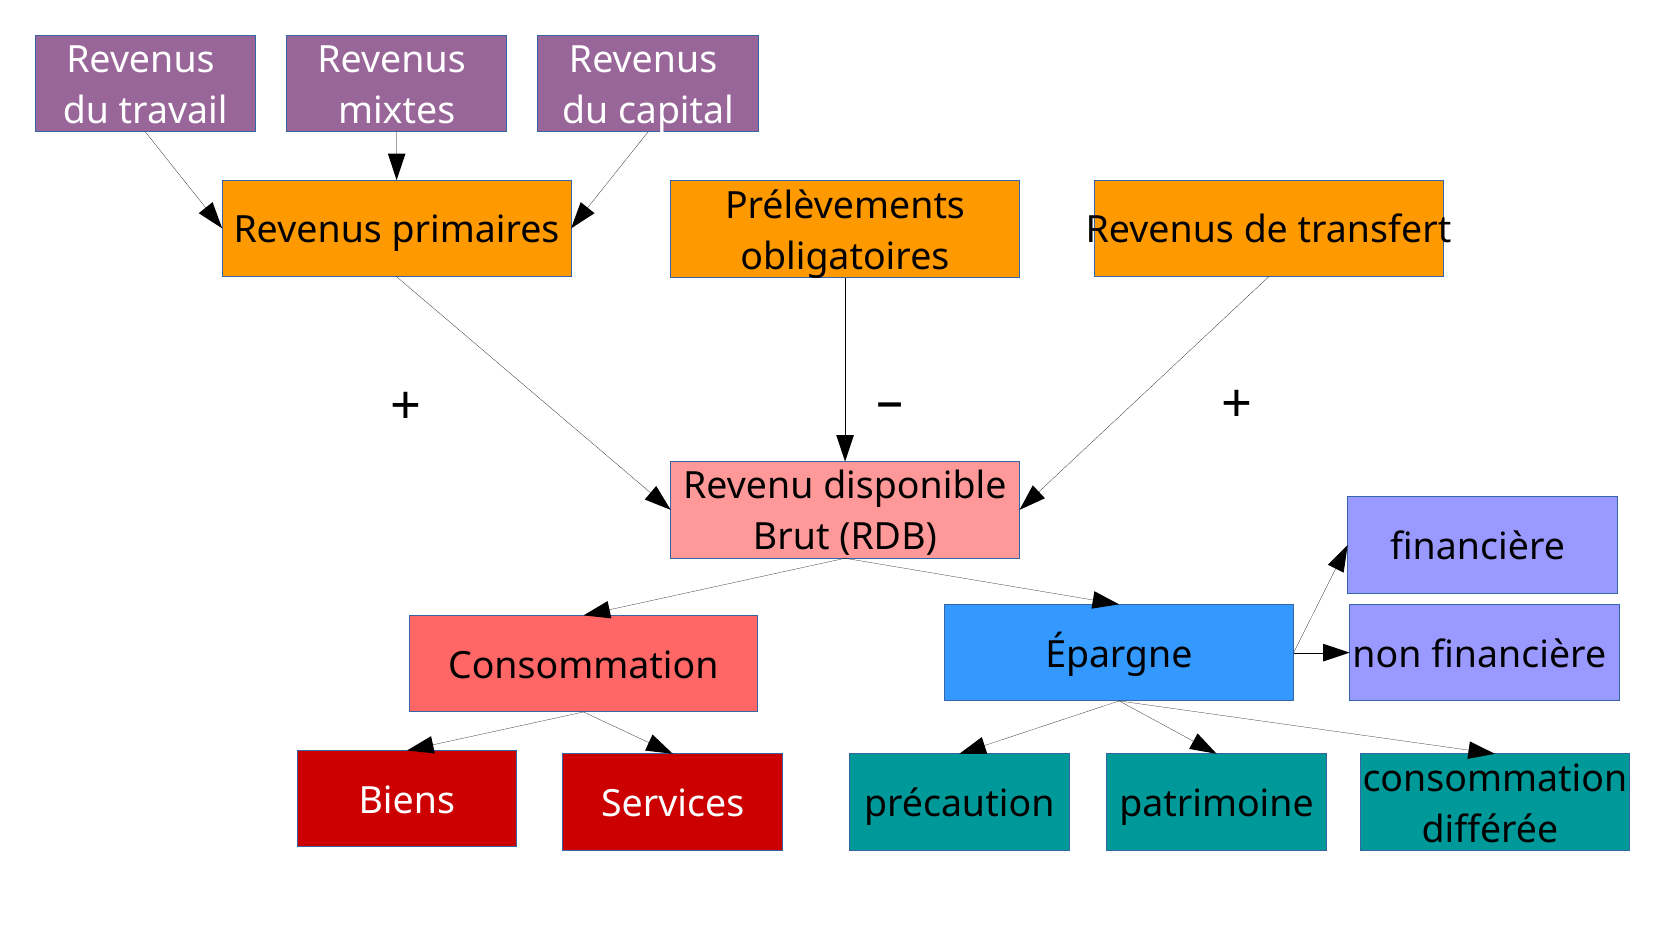

Revenus
du travail
Revenus
mixtes
Revenus
du capital
Revenus primaires
Revenus de transfert
Prélèvements
obligatoires
–
+
+
Revenu disponible
Brut (RDB)
financière
Épargne
non financière
Consommation
Biens
Services
précaution
patrimoine
consommation
différée